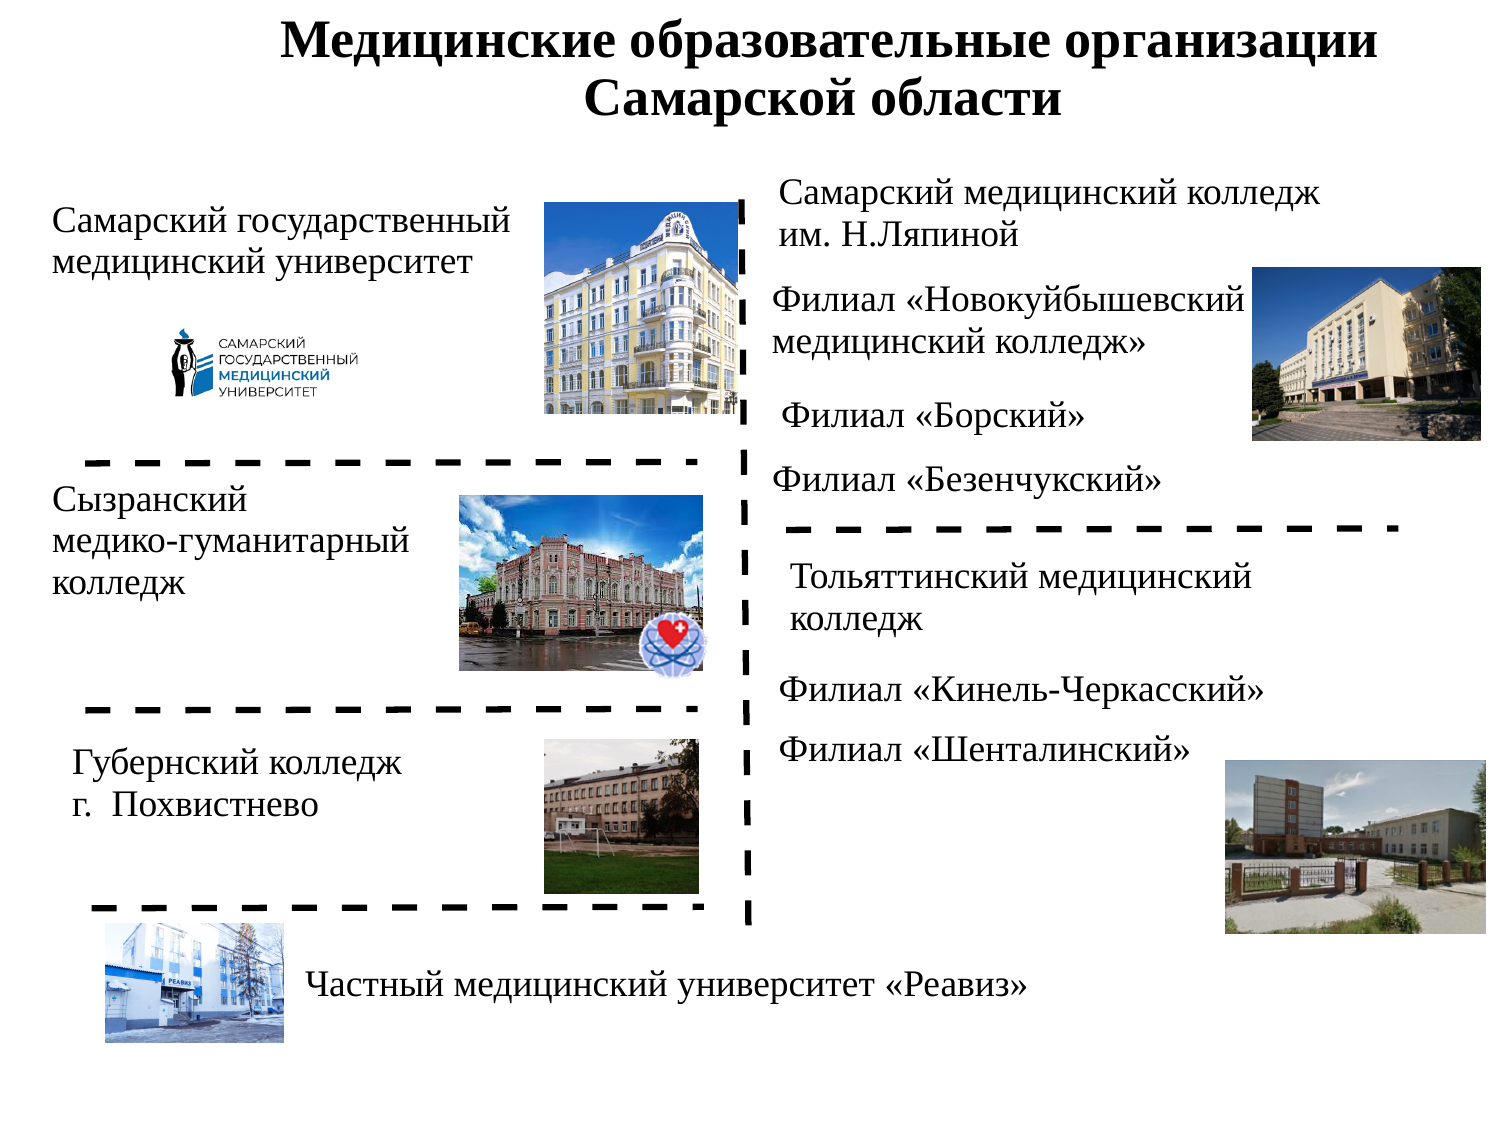

# Медицинские образовательные организации Самарской области
Самарский медицинский колледж
им. Н.Ляпиной
Филиал «Новокуйбышевский медицинский колледж»
Филиал «Борский»
Филиал «Безенчукский»
Самарский государственный медицинский университет
Сызранский
медико-гуманитарный
колледж
Тольяттинский медицинский колледж
Филиал «Кинель-Черкасский»
Филиал «Шенталинский»
Губернский колледж
г. Похвистнево
Частный медицинский университет «Реавиз»